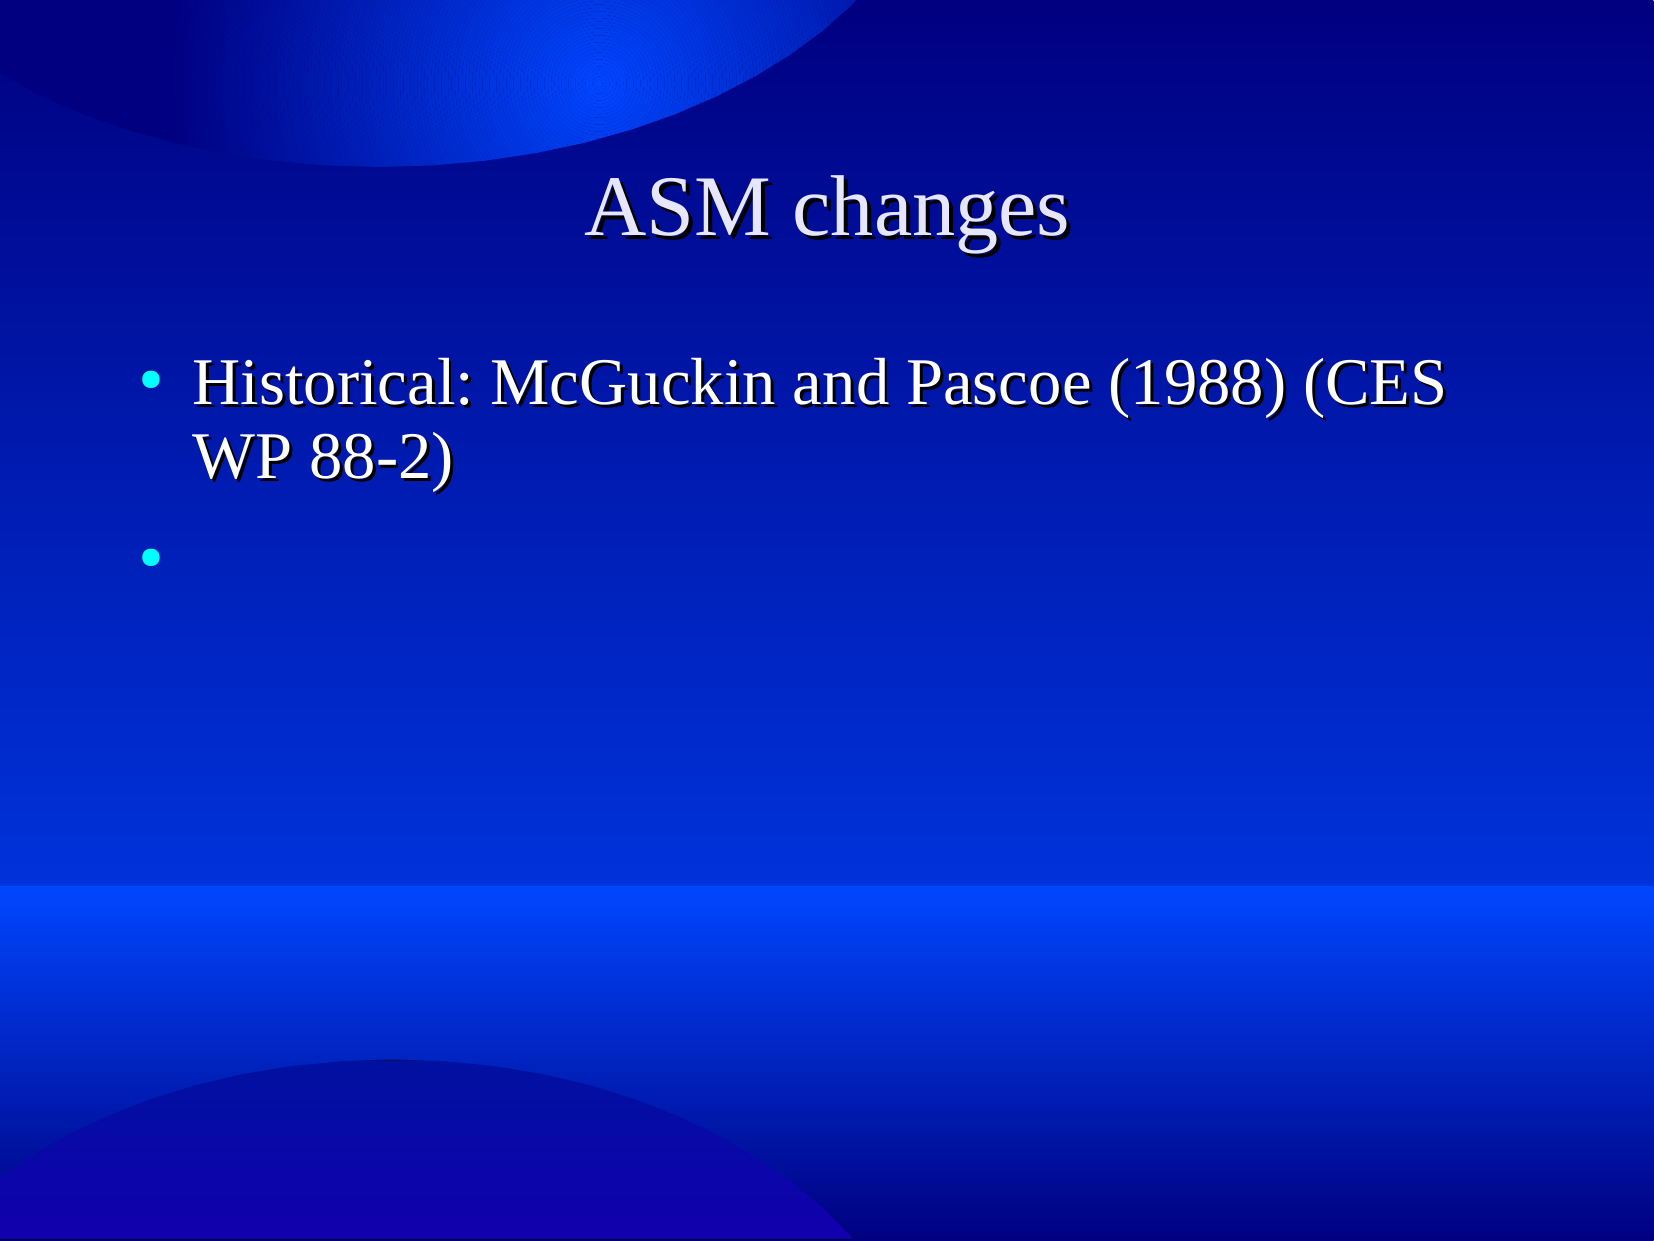

# ASM changes
Historical: McGuckin and Pascoe (1988) (CES WP 88-2)